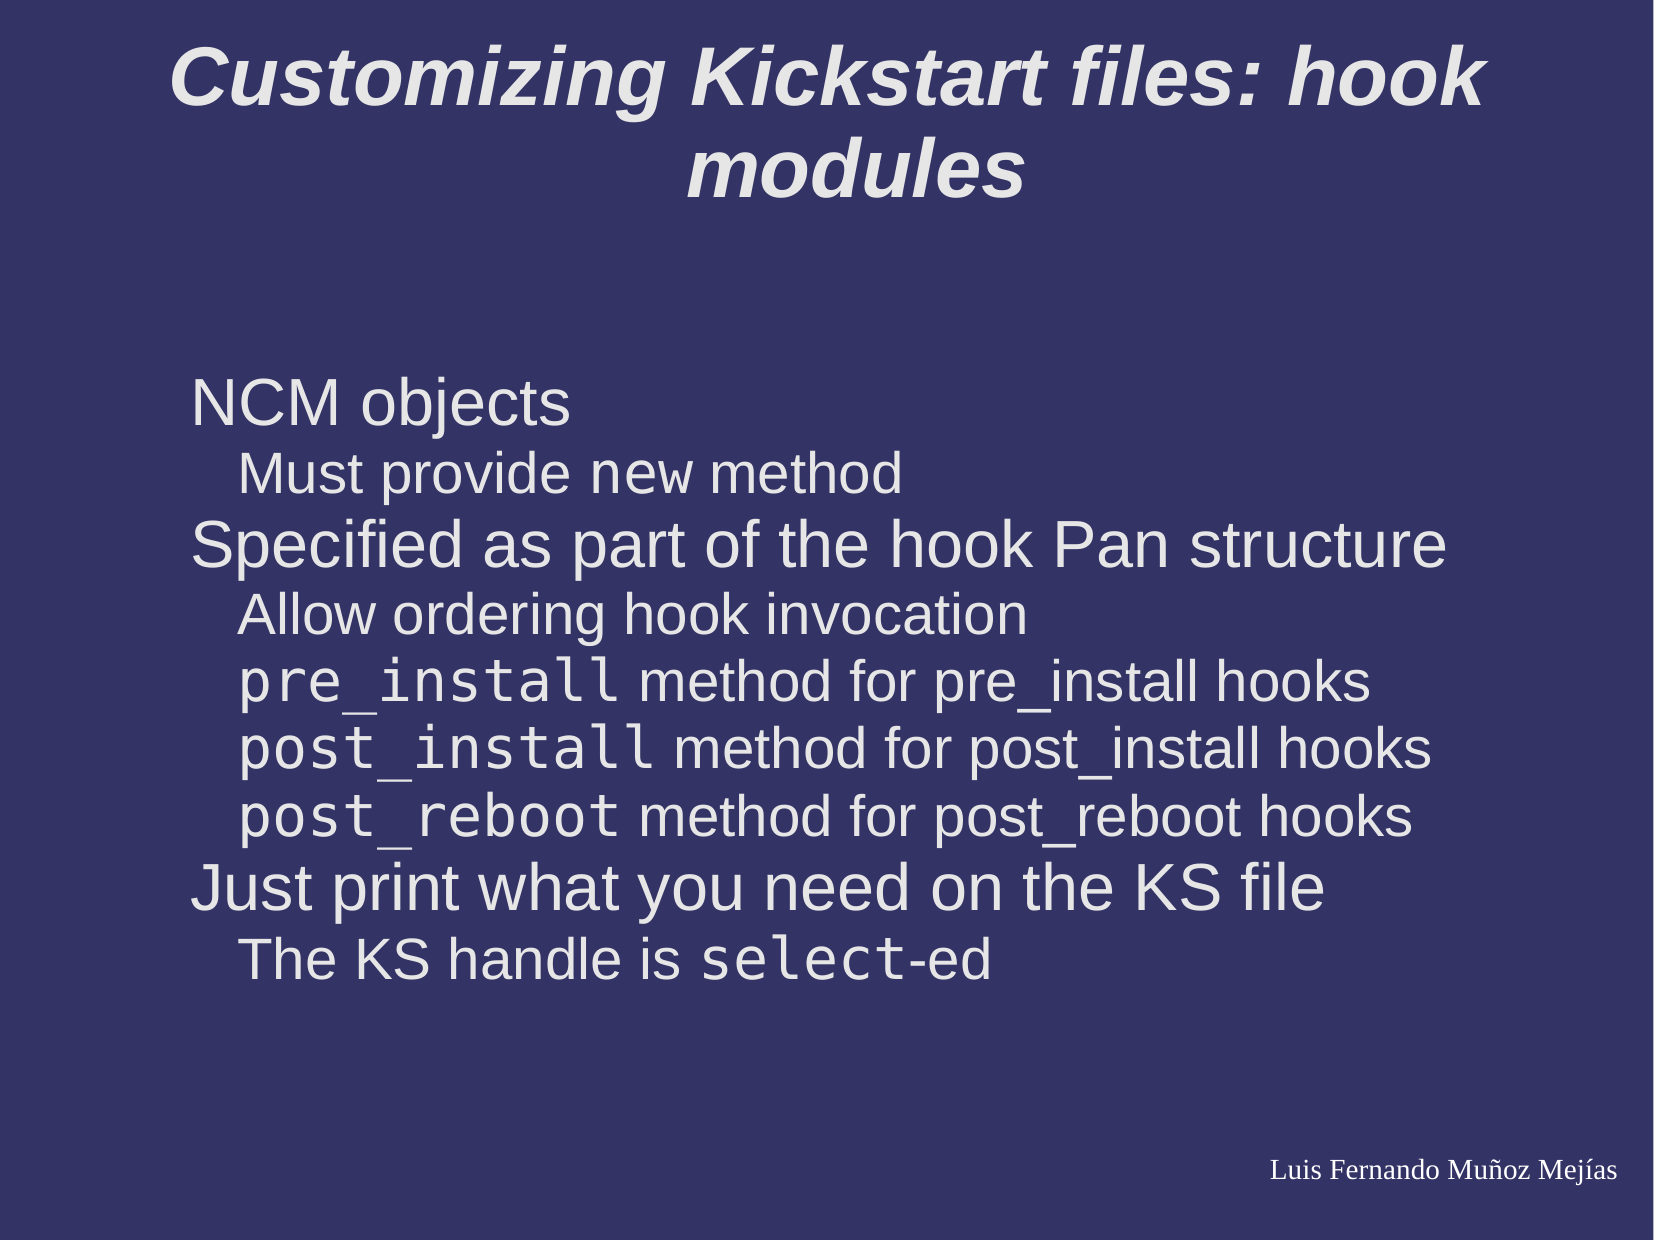

# Customizing Kickstart files: hook modules
NCM objects
Must provide new method
Specified as part of the hook Pan structure
Allow ordering hook invocation
pre_install method for pre_install hooks
post_install method for post_install hooks
post_reboot method for post_reboot hooks
Just print what you need on the KS file
The KS handle is select-ed
Luis Fernando Muñoz Mejías